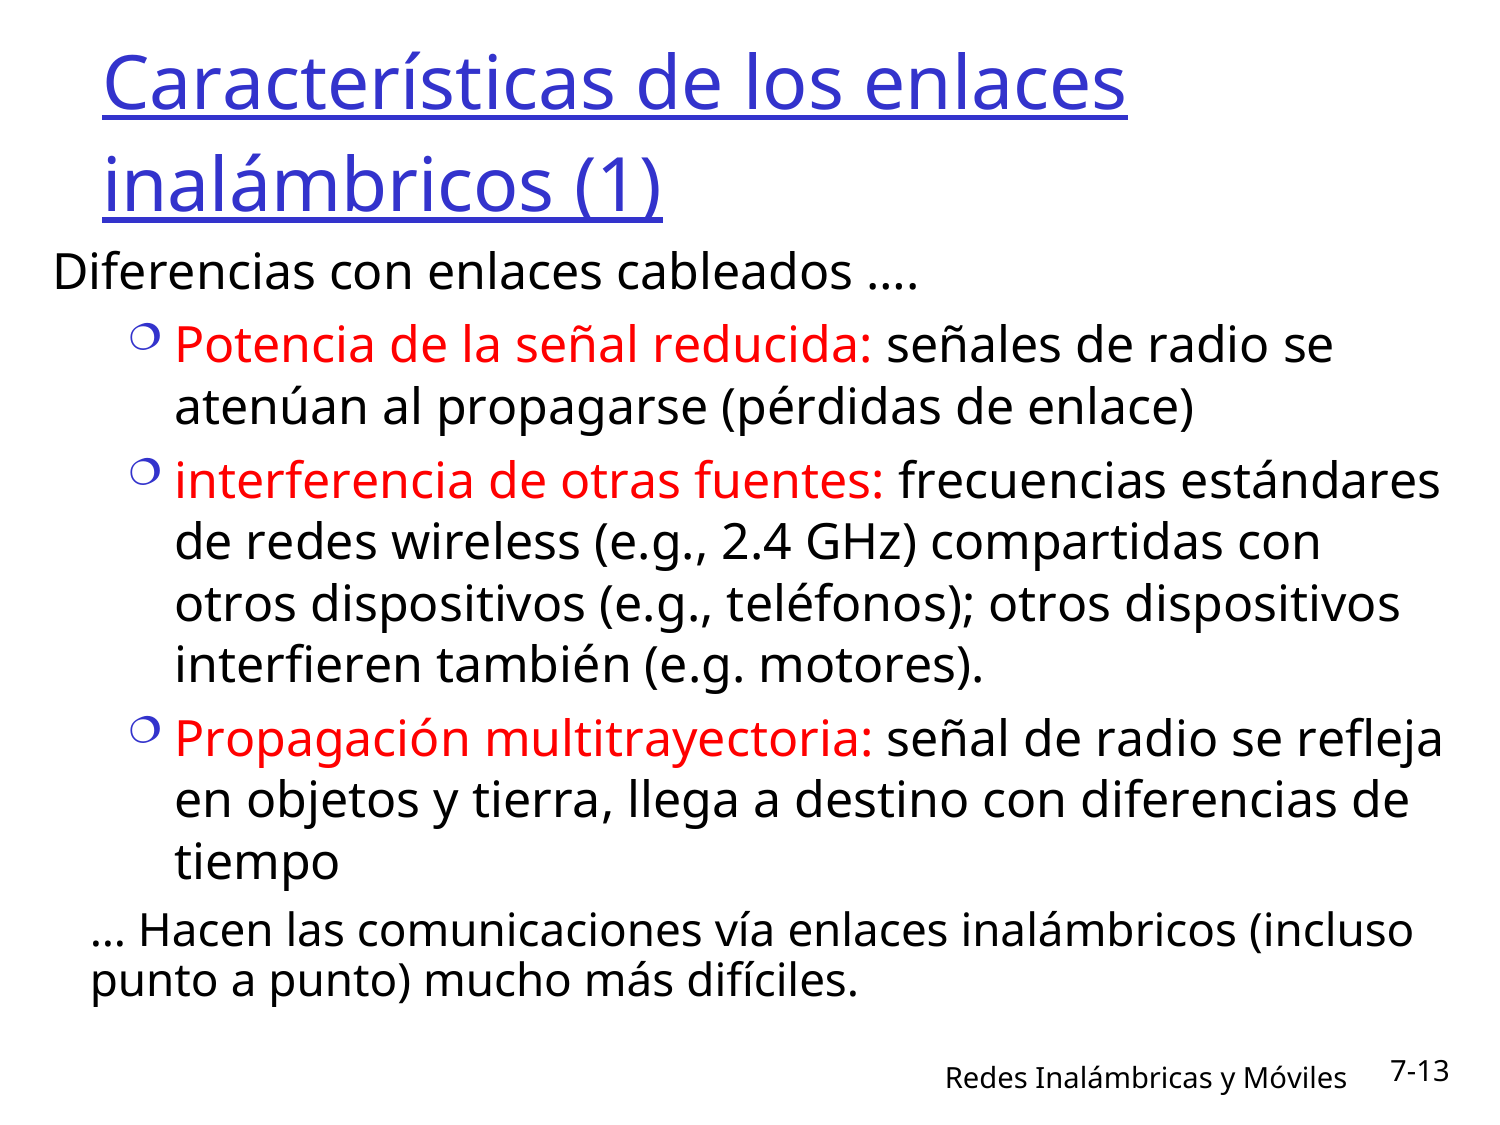

# Características de los enlaces inalámbricos (1)
Diferencias con enlaces cableados ….
Potencia de la señal reducida: señales de radio se atenúan al propagarse (pérdidas de enlace)
interferencia de otras fuentes: frecuencias estándares de redes wireless (e.g., 2.4 GHz) compartidas con otros dispositivos (e.g., teléfonos); otros dispositivos interfieren también (e.g. motores).
Propagación multitrayectoria: señal de radio se refleja en objetos y tierra, llega a destino con diferencias de tiempo
… Hacen las comunicaciones vía enlaces inalámbricos (incluso punto a punto) mucho más difíciles.
13